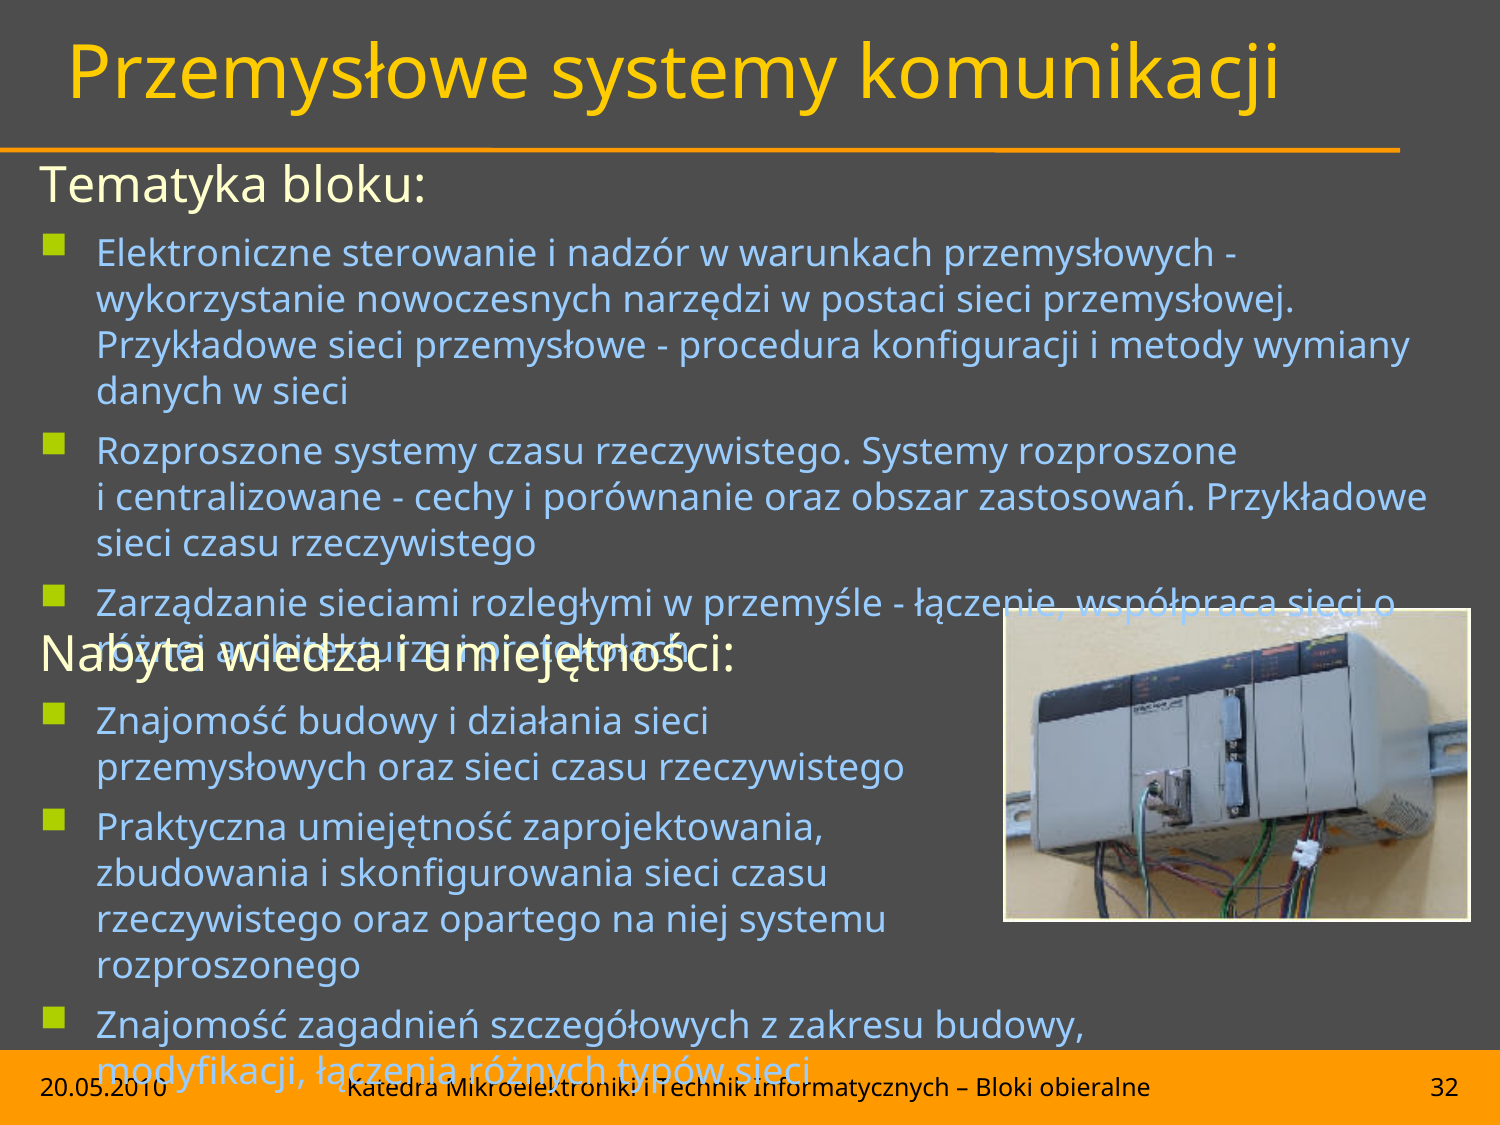

# Przemysłowe systemy komunikacji
Tematyka bloku:
Elektroniczne sterowanie i nadzór w warunkach przemysłowych - wykorzystanie nowoczesnych narzędzi w postaci sieci przemysłowej. Przykładowe sieci przemysłowe - procedura konfiguracji i metody wymiany danych w sieci
Rozproszone systemy czasu rzeczywistego. Systemy rozproszone i centralizowane - cechy i porównanie oraz obszar zastosowań. Przykładowe sieci czasu rzeczywistego
Zarządzanie sieciami rozległymi w przemyśle - łączenie, współpraca sieci o różnej architekturze i protokołach
Nabyta wiedza i umiejętności:
Znajomość budowy i działania sieci
przemysłowych oraz sieci czasu rzeczywistego
Praktyczna umiejętność zaprojektowania,
zbudowania i skonfigurowania sieci czasu
rzeczywistego oraz opartego na niej systemu
rozproszonego
Znajomość zagadnień szczegółowych z zakresu budowy, modyfikacji, łączenia różnych typów sieci
20.05.2010
Katedra Mikroelektroniki i Technik Informatycznych – Bloki obieralne
32